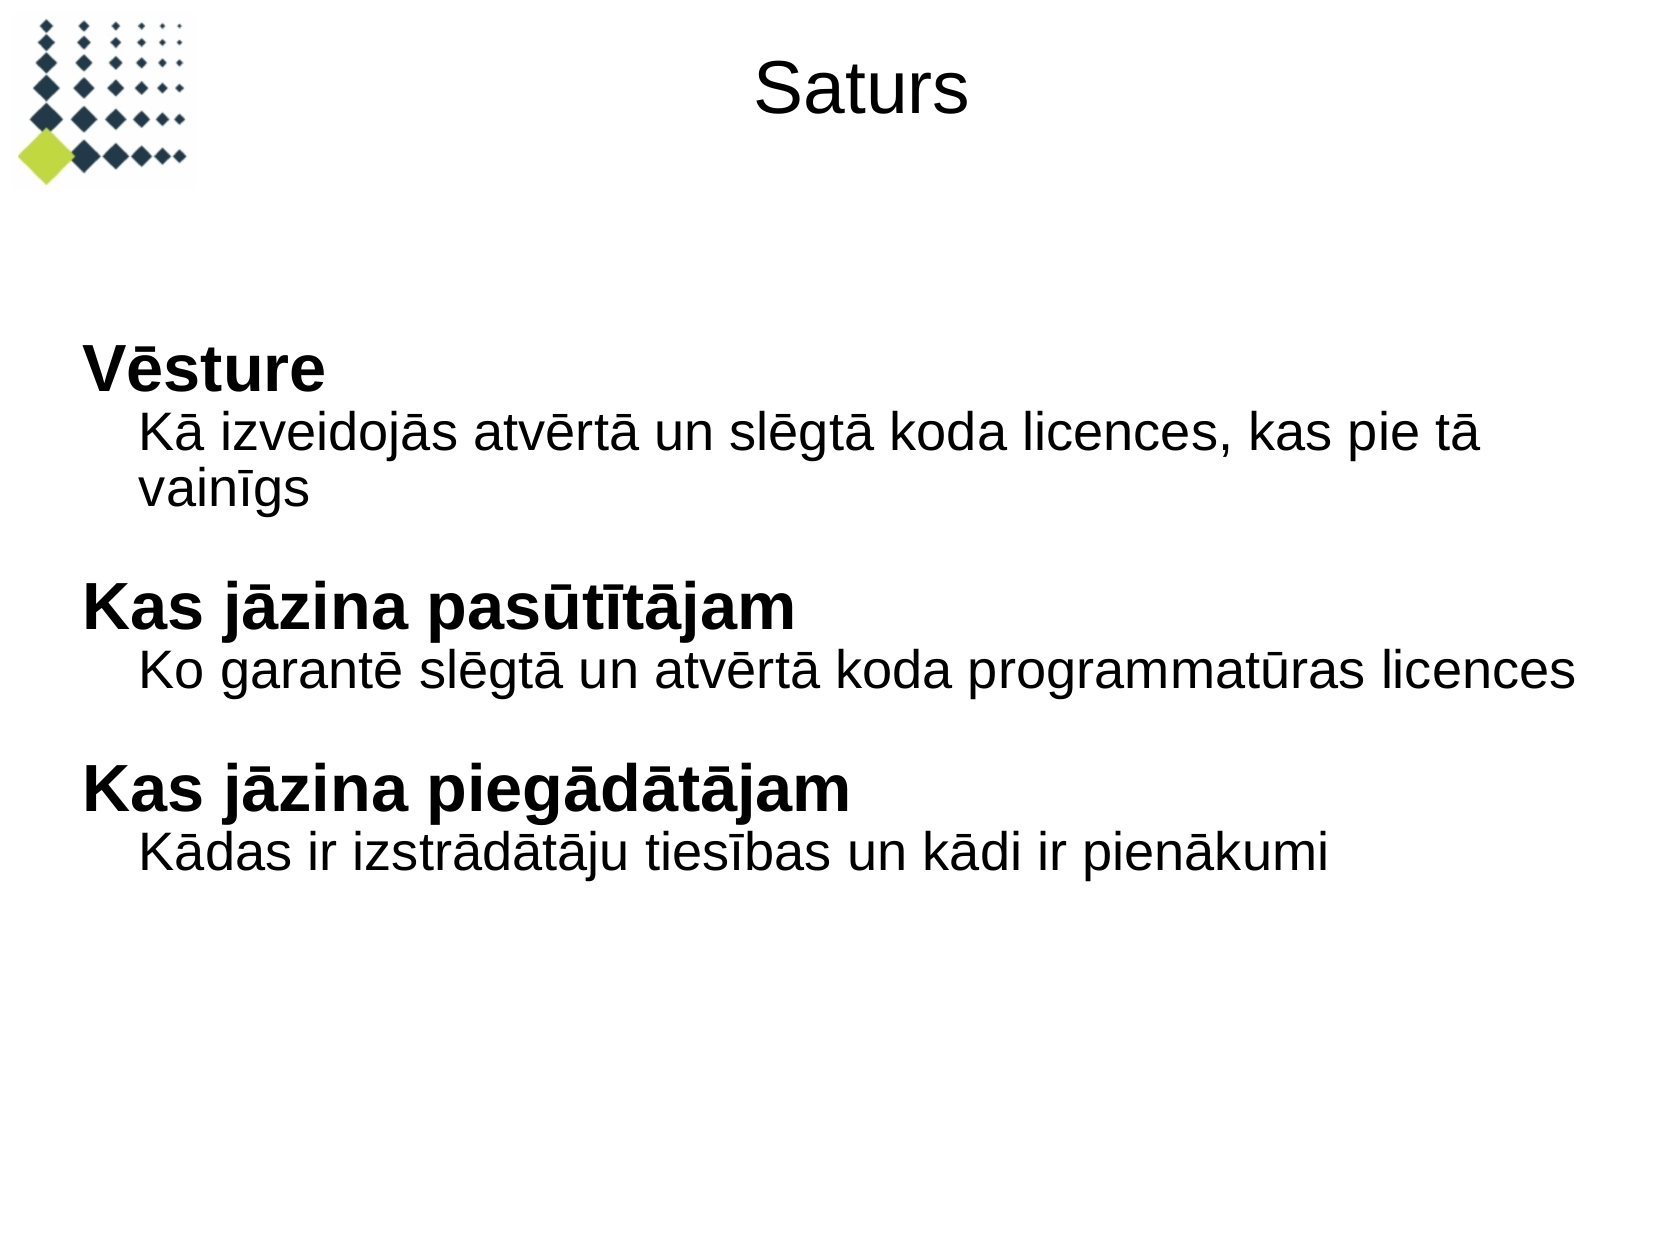

# Saturs
Vēsture
Kā izveidojās atvērtā un slēgtā koda licences, kas pie tā vainīgs
Kas jāzina pasūtītājam
Ko garantē slēgtā un atvērtā koda programmatūras licences
Kas jāzina piegādātājam
Kādas ir izstrādātāju tiesības un kādi ir pienākumi